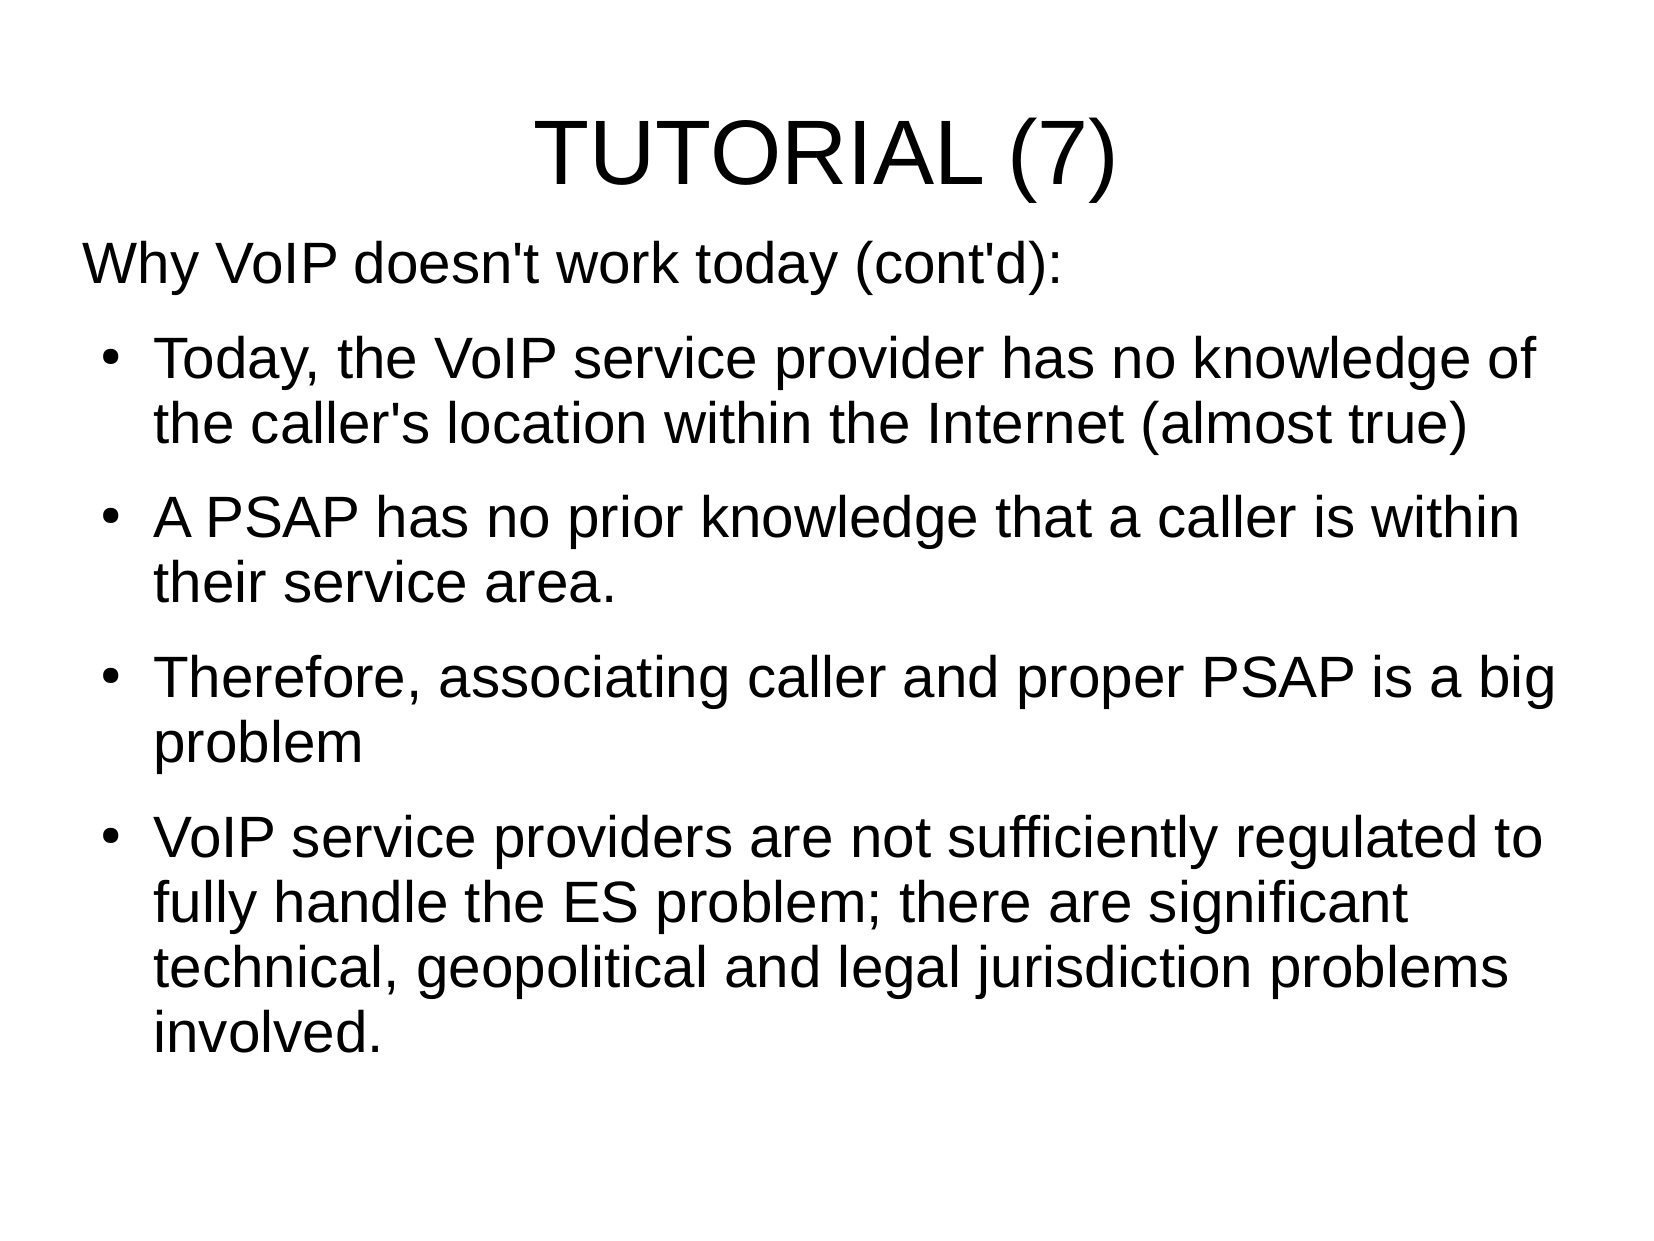

# TUTORIAL (7)
Why VoIP doesn't work today (cont'd):
Today, the VoIP service provider has no knowledge of the caller's location within the Internet (almost true)
A PSAP has no prior knowledge that a caller is within their service area.
Therefore, associating caller and proper PSAP is a big problem
VoIP service providers are not sufficiently regulated to fully handle the ES problem; there are significant technical, geopolitical and legal jurisdiction problems involved.